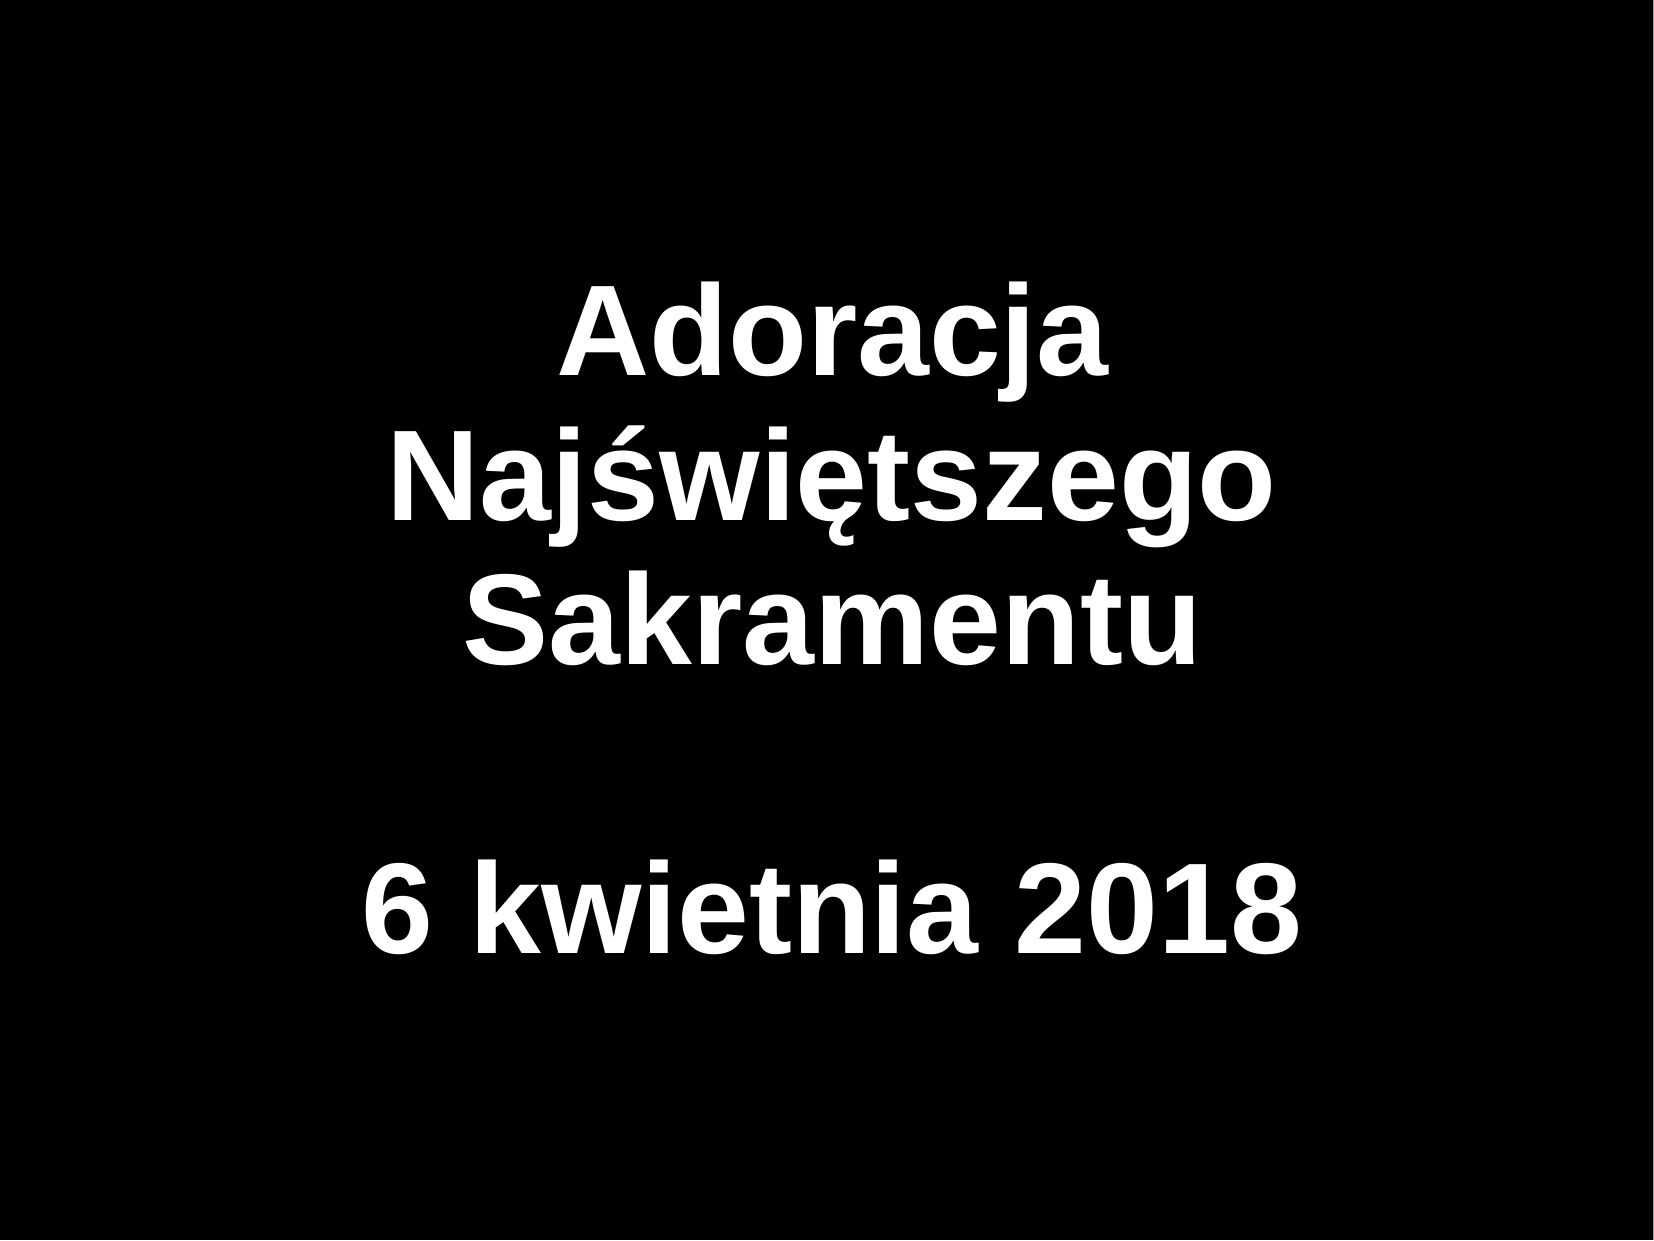

# Adoracja
Najświętszego Sakramentu
6 kwietnia 2018